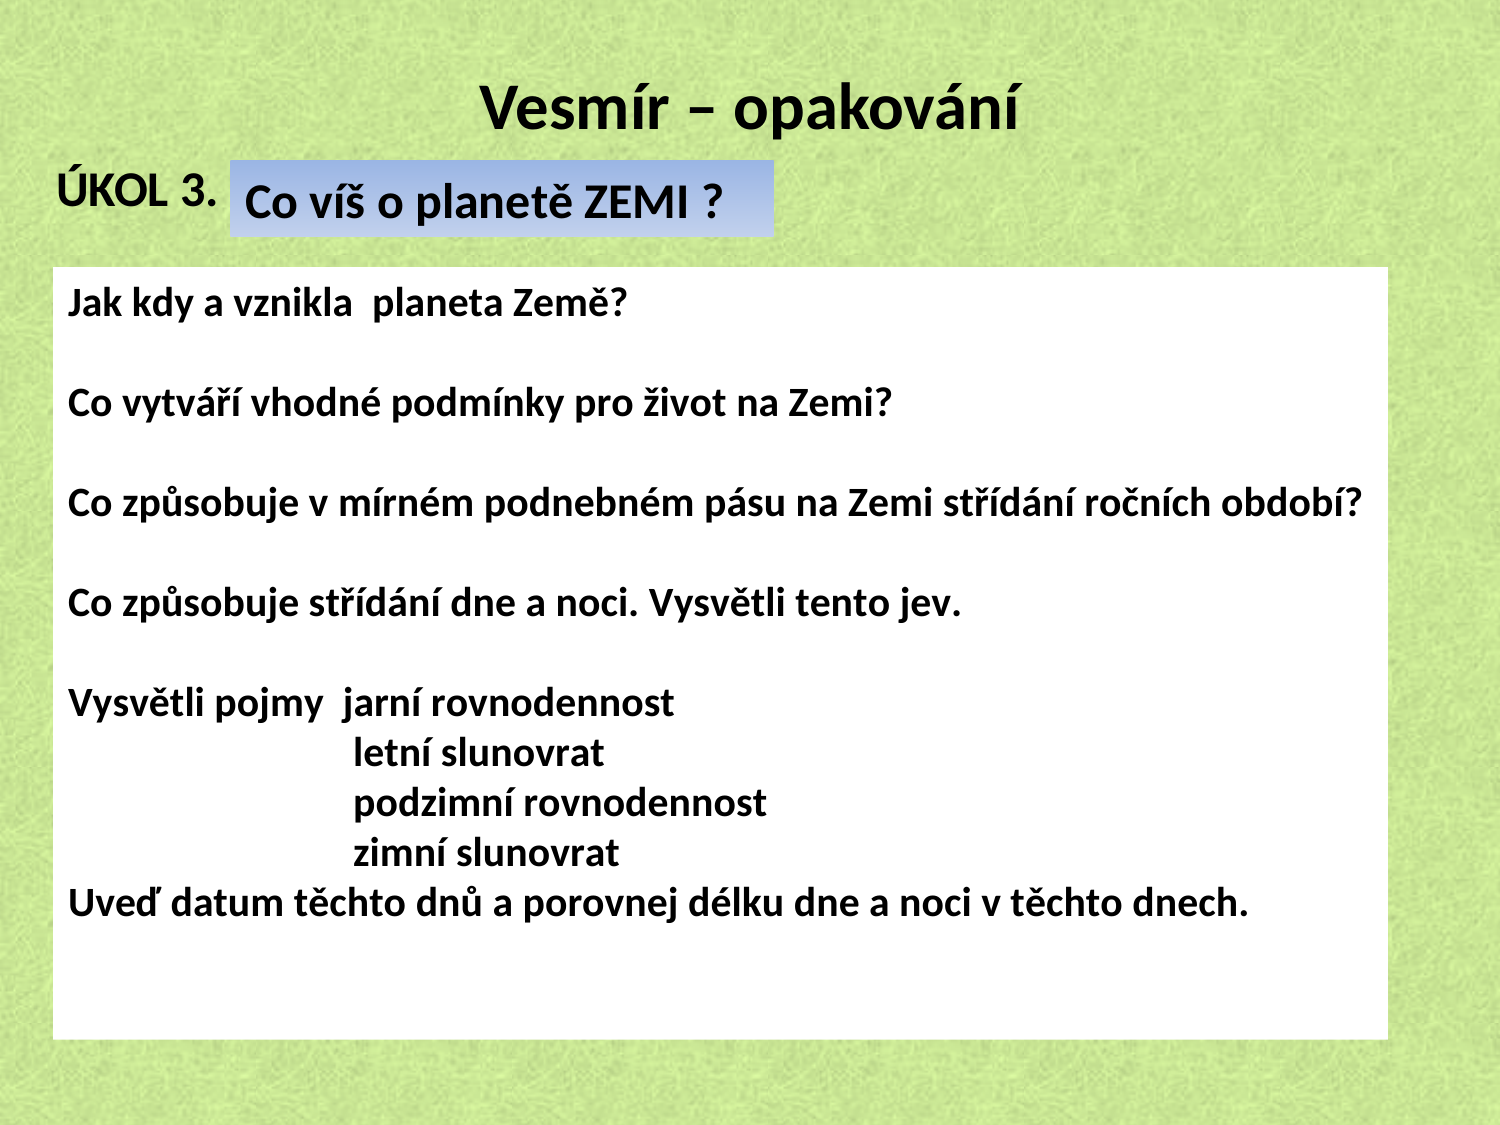

# Vesmír – opakování
ÚKOL 3.
Co víš o planetě ZEMI ?
Jak kdy a vznikla planeta Země?
Co vytváří vhodné podmínky pro život na Zemi?
Co způsobuje v mírném podnebném pásu na Zemi střídání ročních období?
Co způsobuje střídání dne a noci. Vysvětli tento jev.
Vysvětli pojmy jarní rovnodennost
 letní slunovrat
 podzimní rovnodennost
 zimní slunovrat
Uveď datum těchto dnů a porovnej délku dne a noci v těchto dnech.